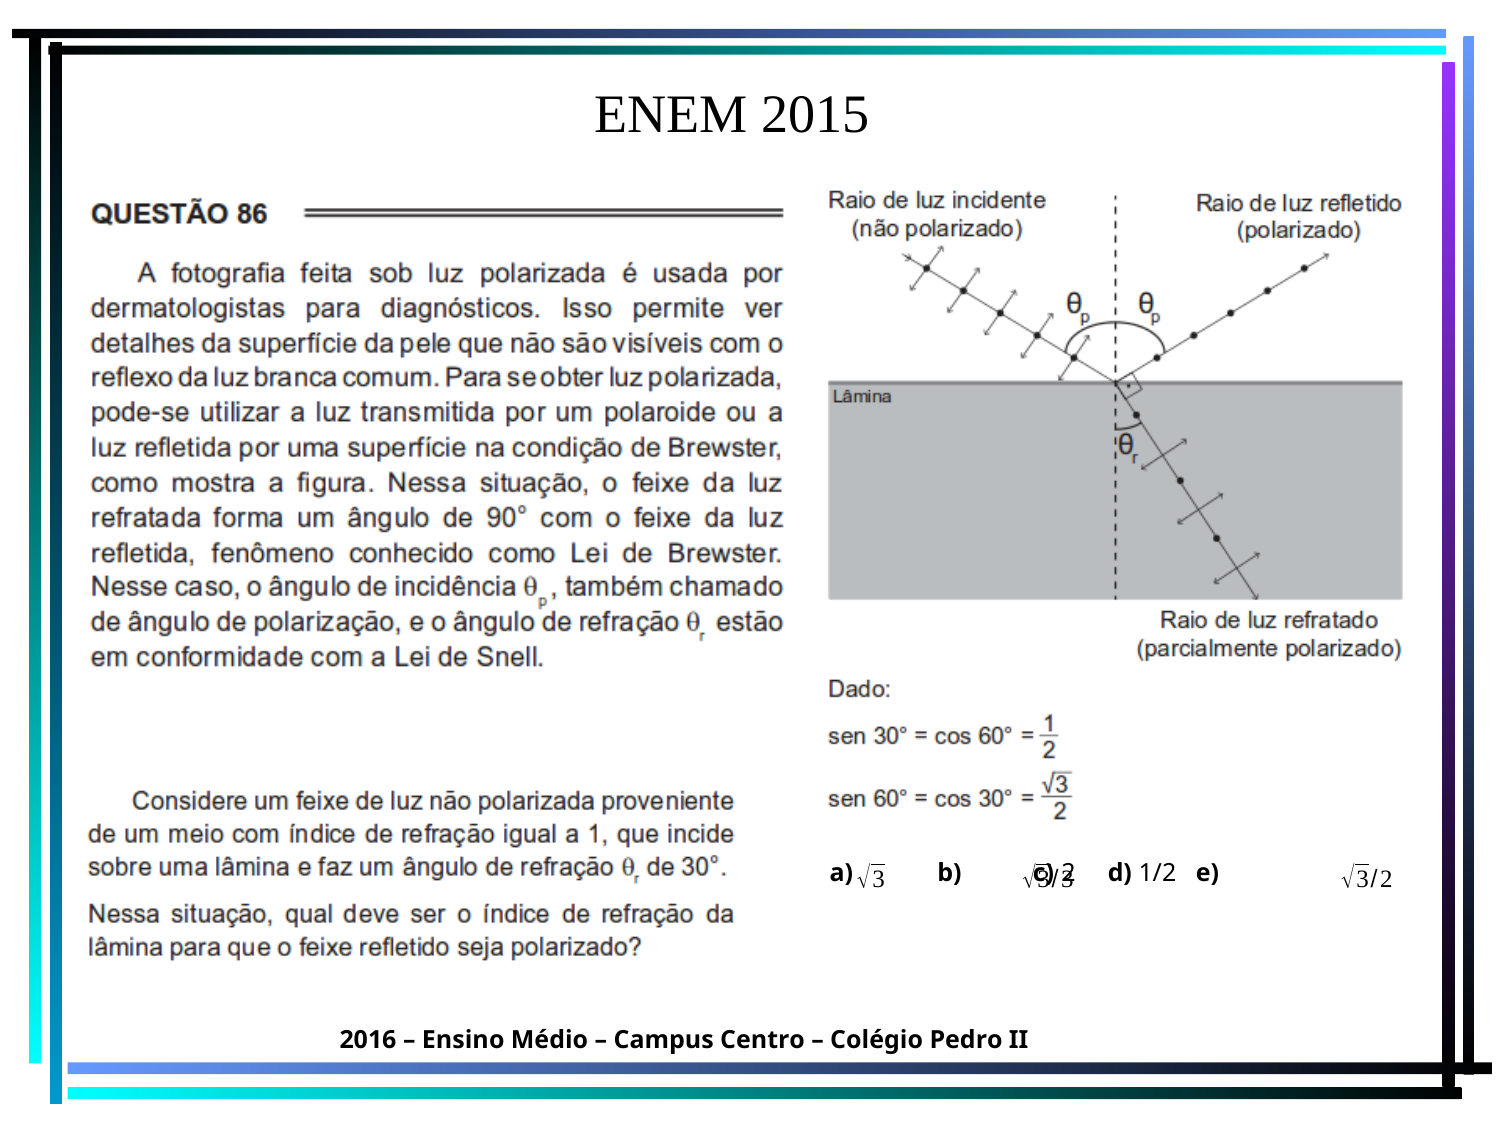

ENEM 2015
a) b) c) 2 d) 1/2 e)
2016 – Ensino Médio – Campus Centro – Colégio Pedro II